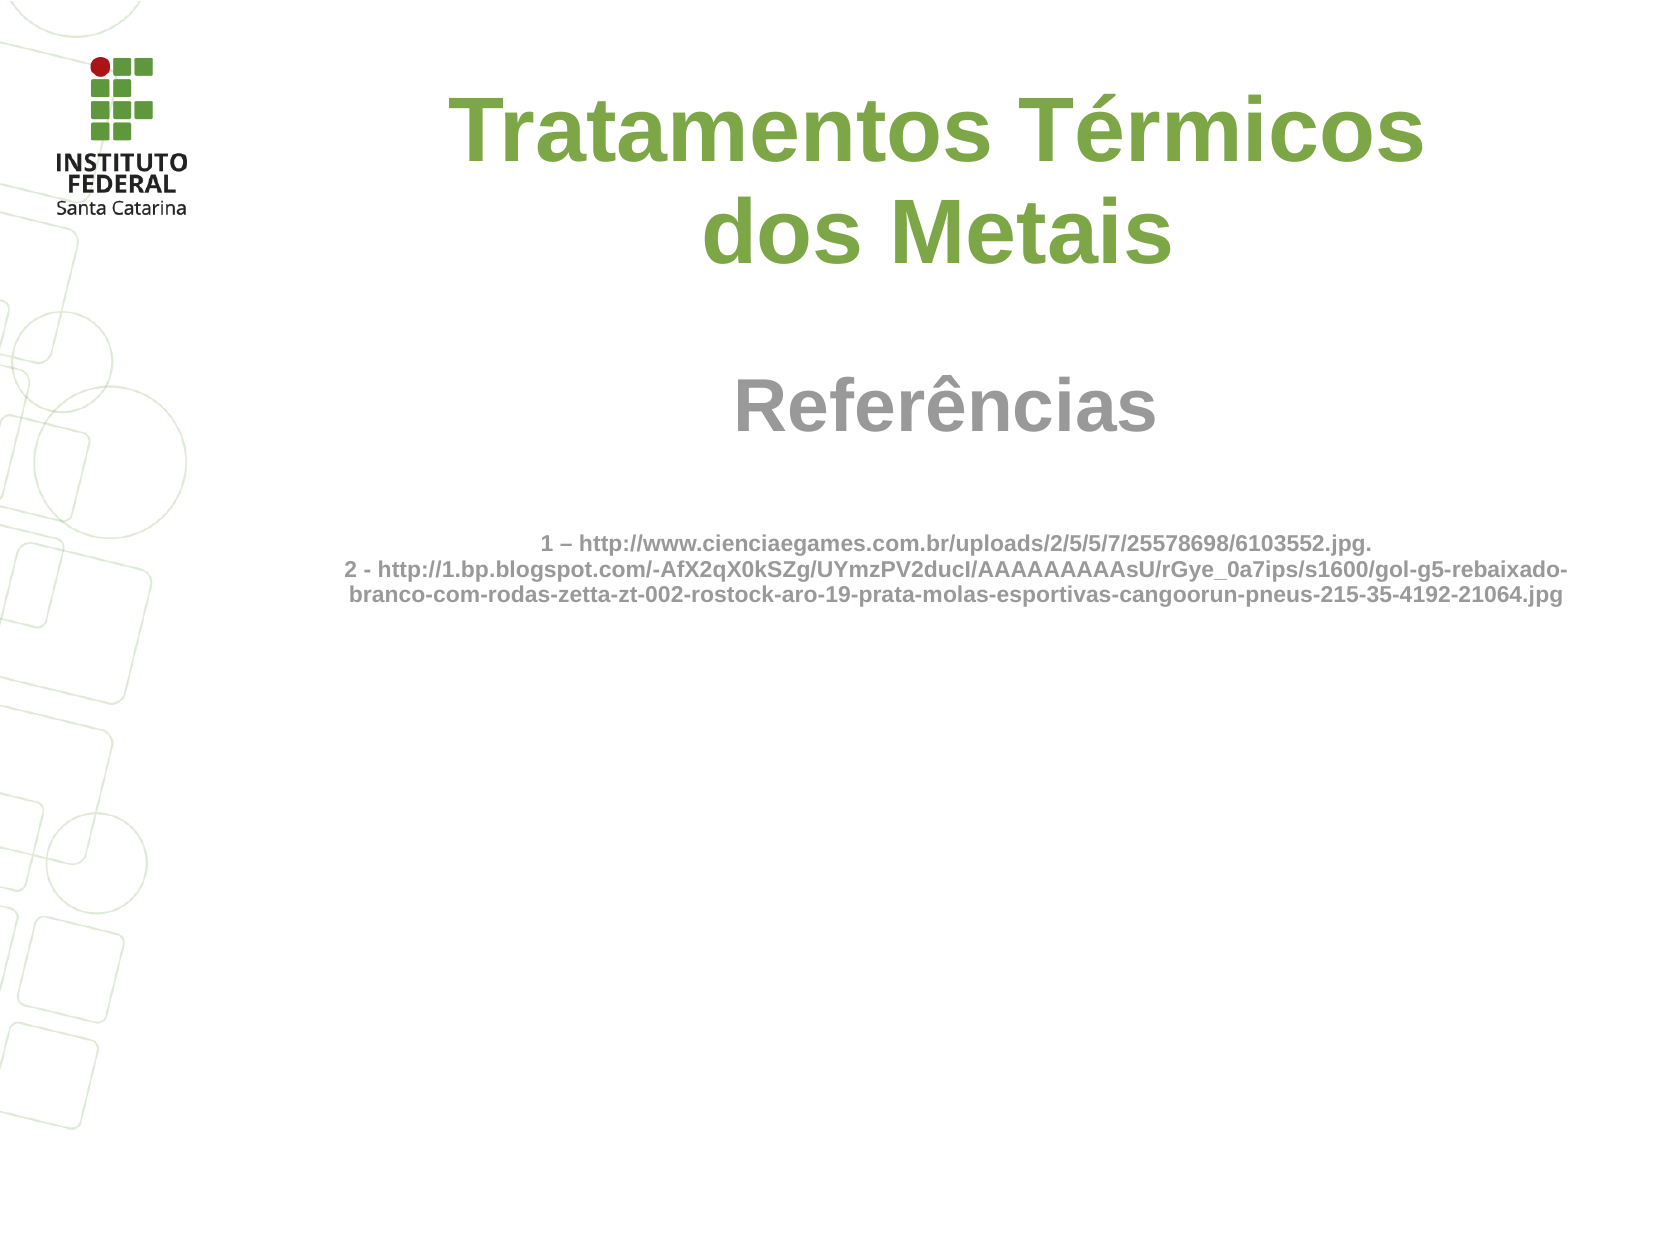

#
Tratamentos Térmicos
dos Metais
Referências
1 – http://www.cienciaegames.com.br/uploads/2/5/5/7/25578698/6103552.jpg.
2 - http://1.bp.blogspot.com/-AfX2qX0kSZg/UYmzPV2ducI/AAAAAAAAAsU/rGye_0a7ips/s1600/gol-g5-rebaixado-branco-com-rodas-zetta-zt-002-rostock-aro-19-prata-molas-esportivas-cangoorun-pneus-215-35-4192-21064.jpg